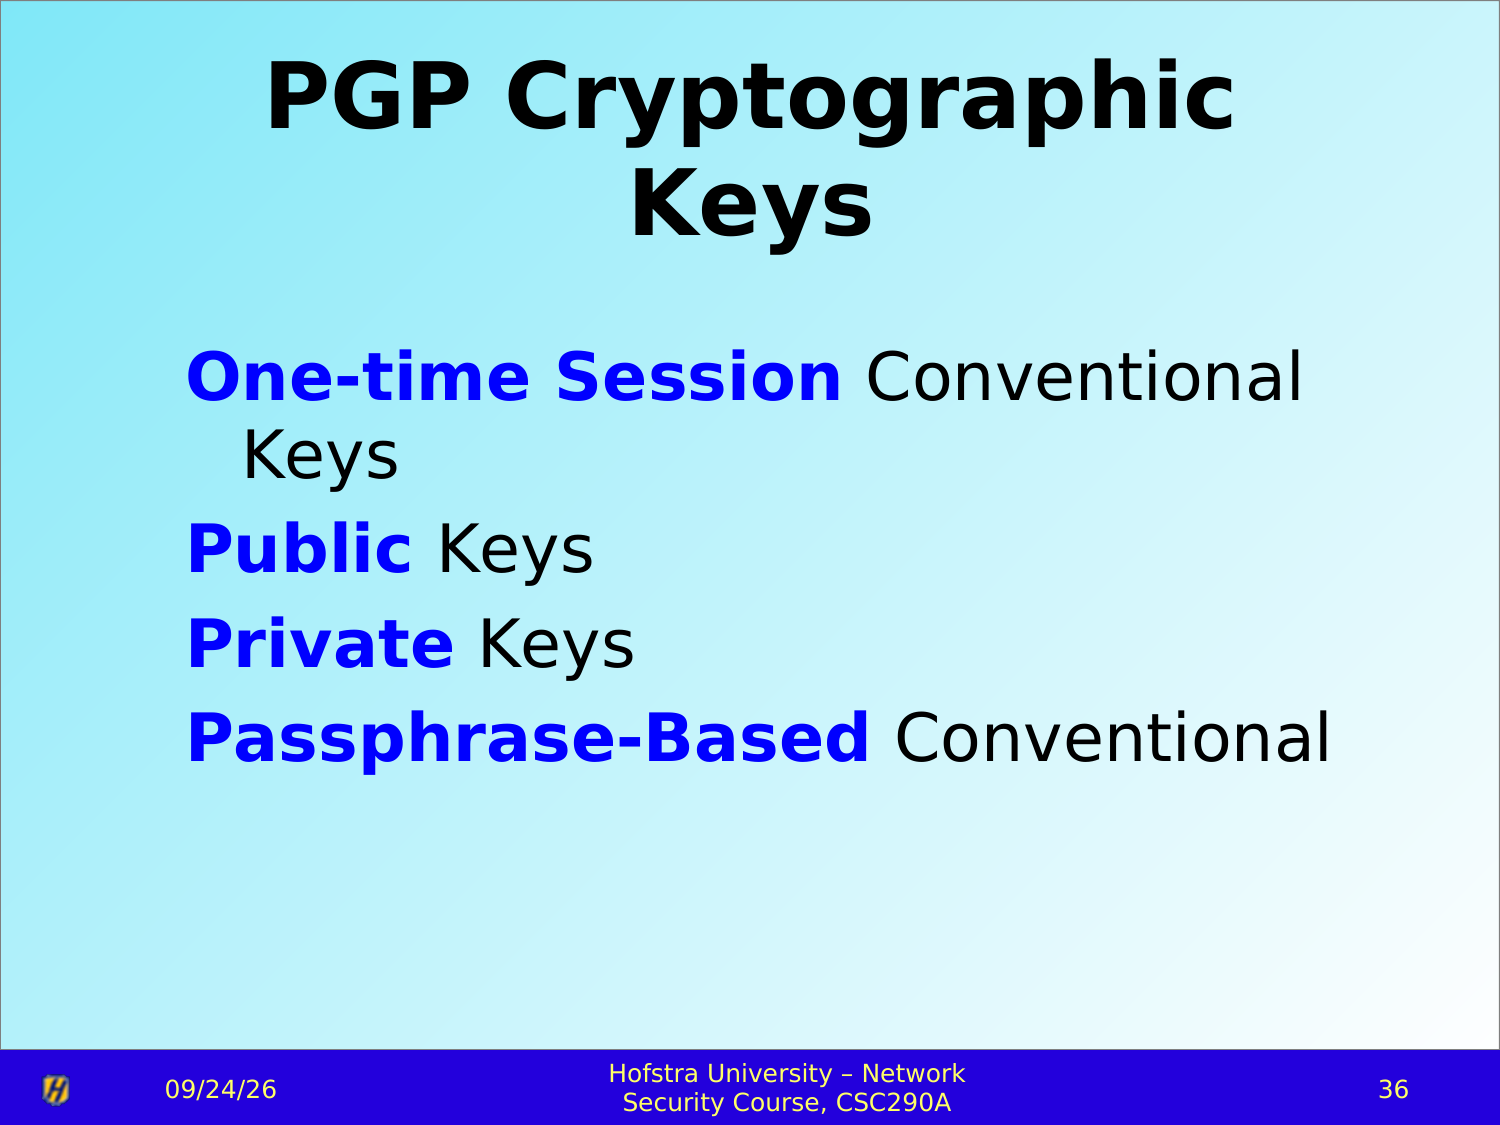

# PGP Cryptographic Keys
One-time Session Conventional Keys
Public Keys
Private Keys
Passphrase-Based Conventional
36